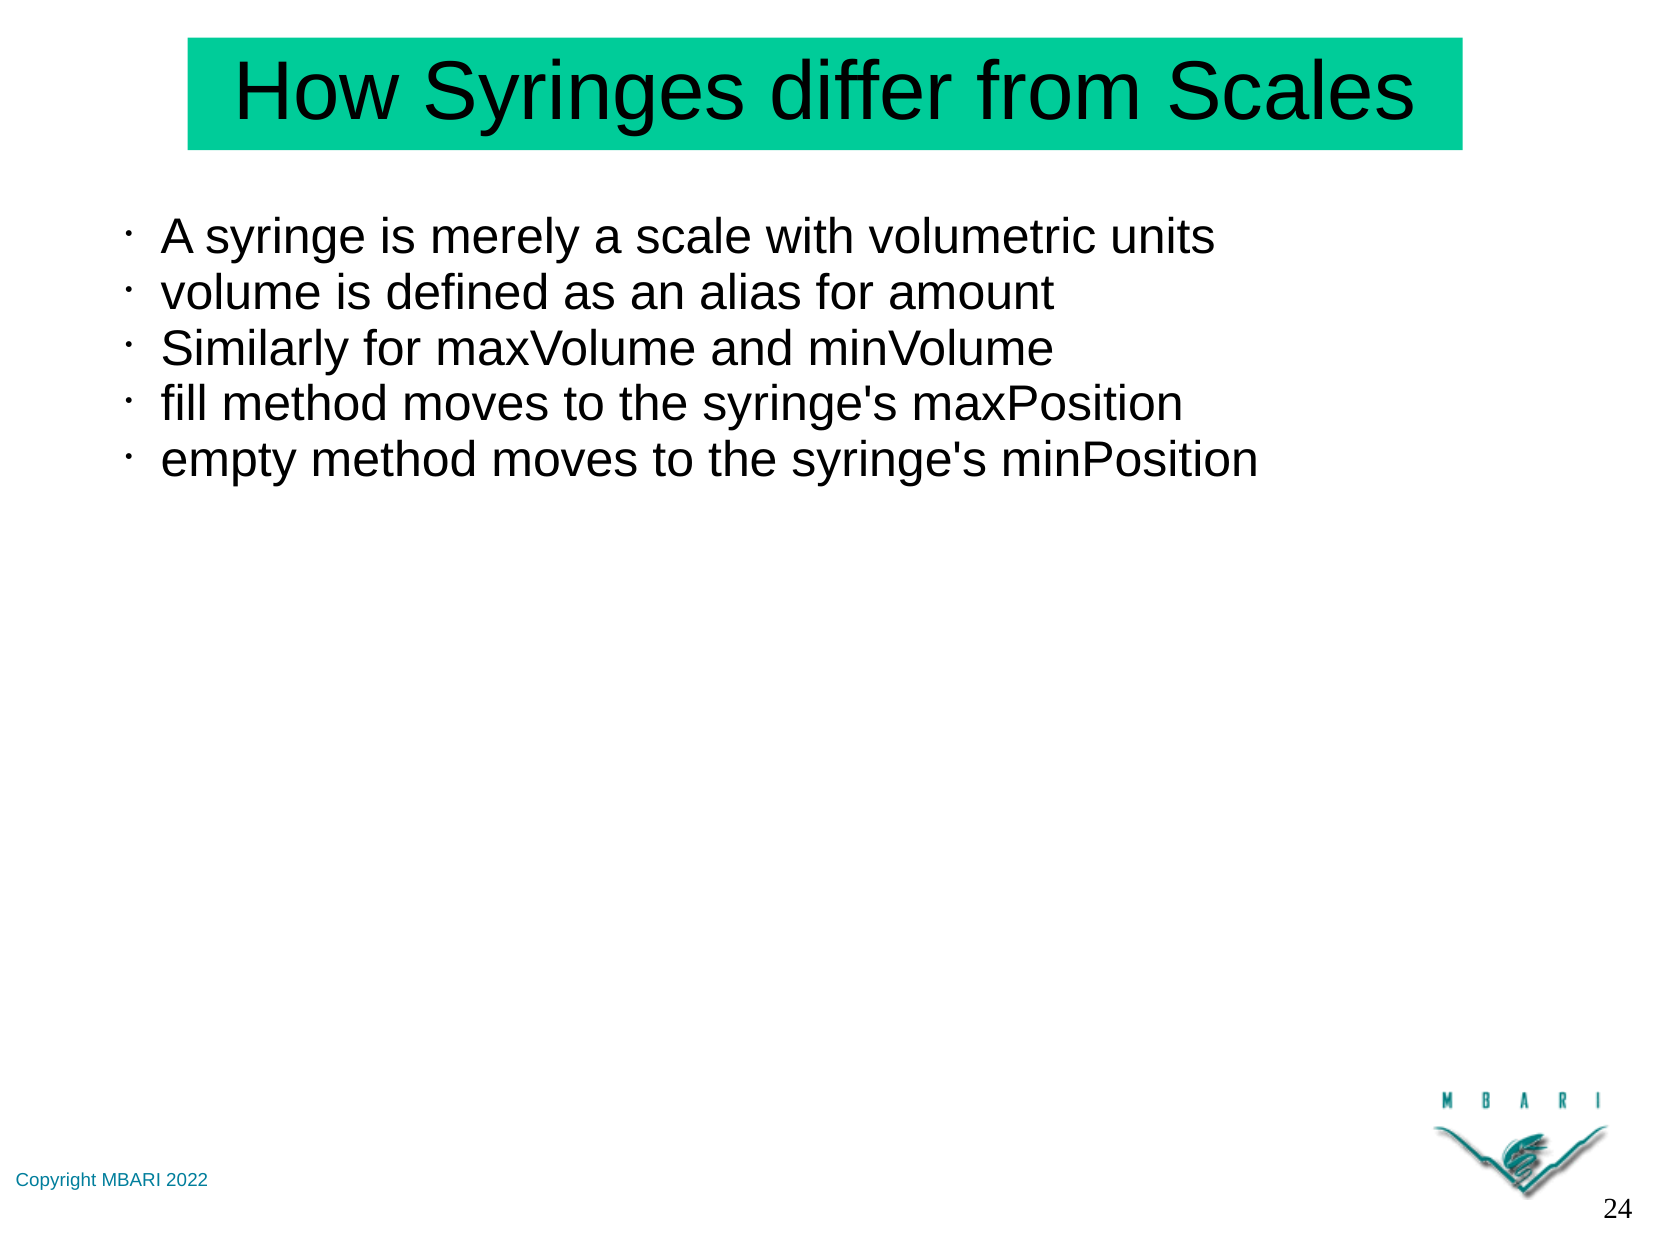

How Syringes differ from Scales
A syringe is merely a scale with volumetric units
volume is defined as an alias for amount
Similarly for maxVolume and minVolume
fill method moves to the syringe's maxPosition
empty method moves to the syringe's minPosition